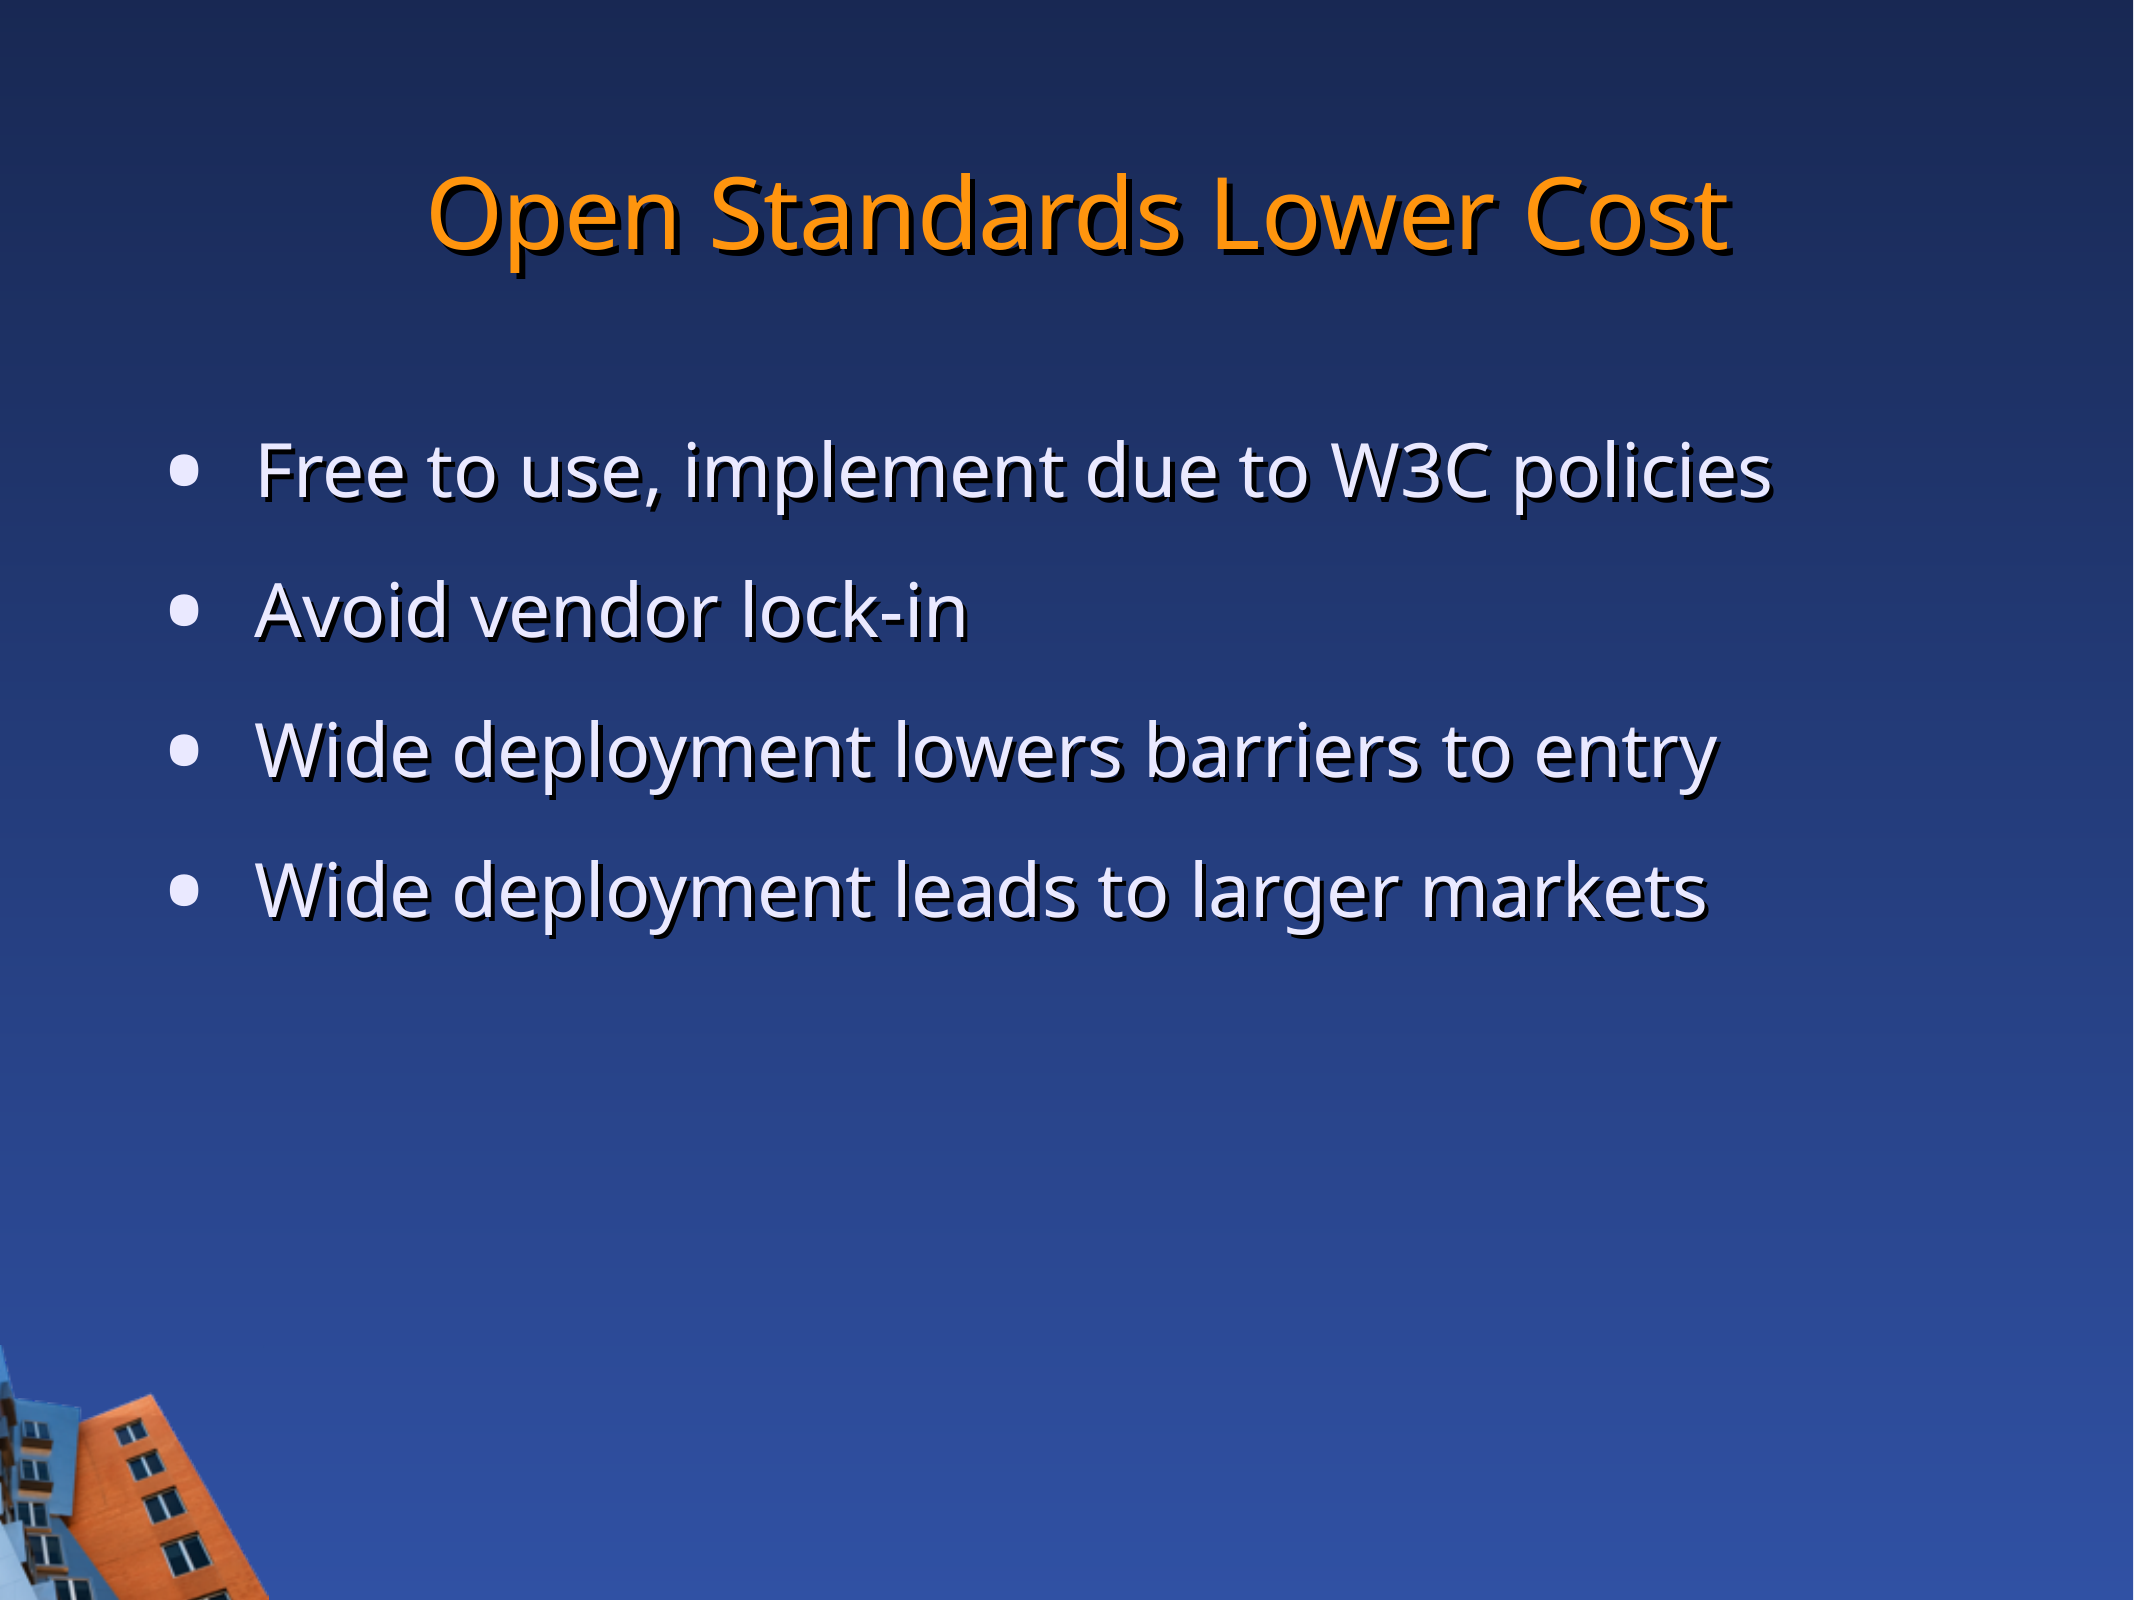

# Open Standards Lower Cost
Free to use, implement due to W3C policies
Avoid vendor lock-in
Wide deployment lowers barriers to entry
Wide deployment leads to larger markets